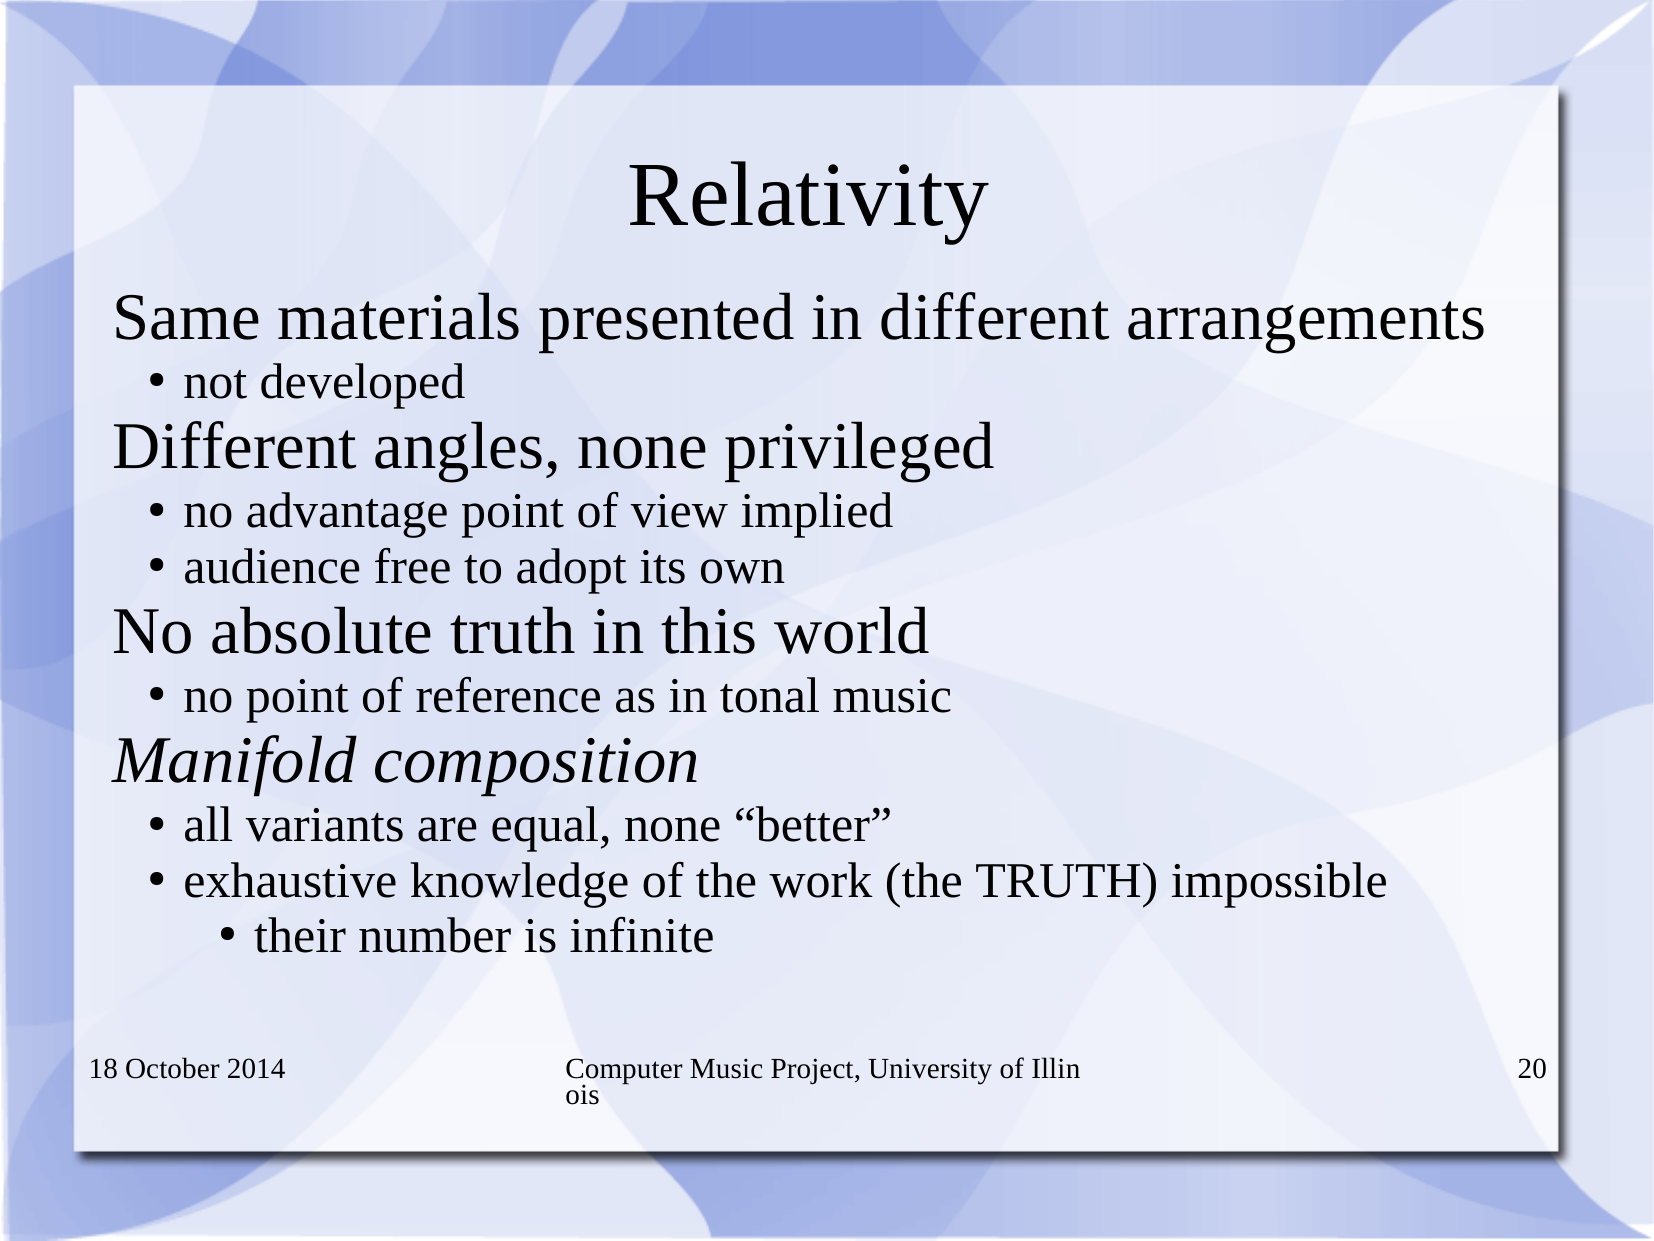

# Relativity
Same materials presented in different arrangements
not developed
Different angles, none privileged
no advantage point of view implied
audience free to adopt its own
No absolute truth in this world
no point of reference as in tonal music
Manifold composition
all variants are equal, none “better”
exhaustive knowledge of the work (the TRUTH) impossible
their number is infinite
18 October 2014
Computer Music Project, University of Illinois
20